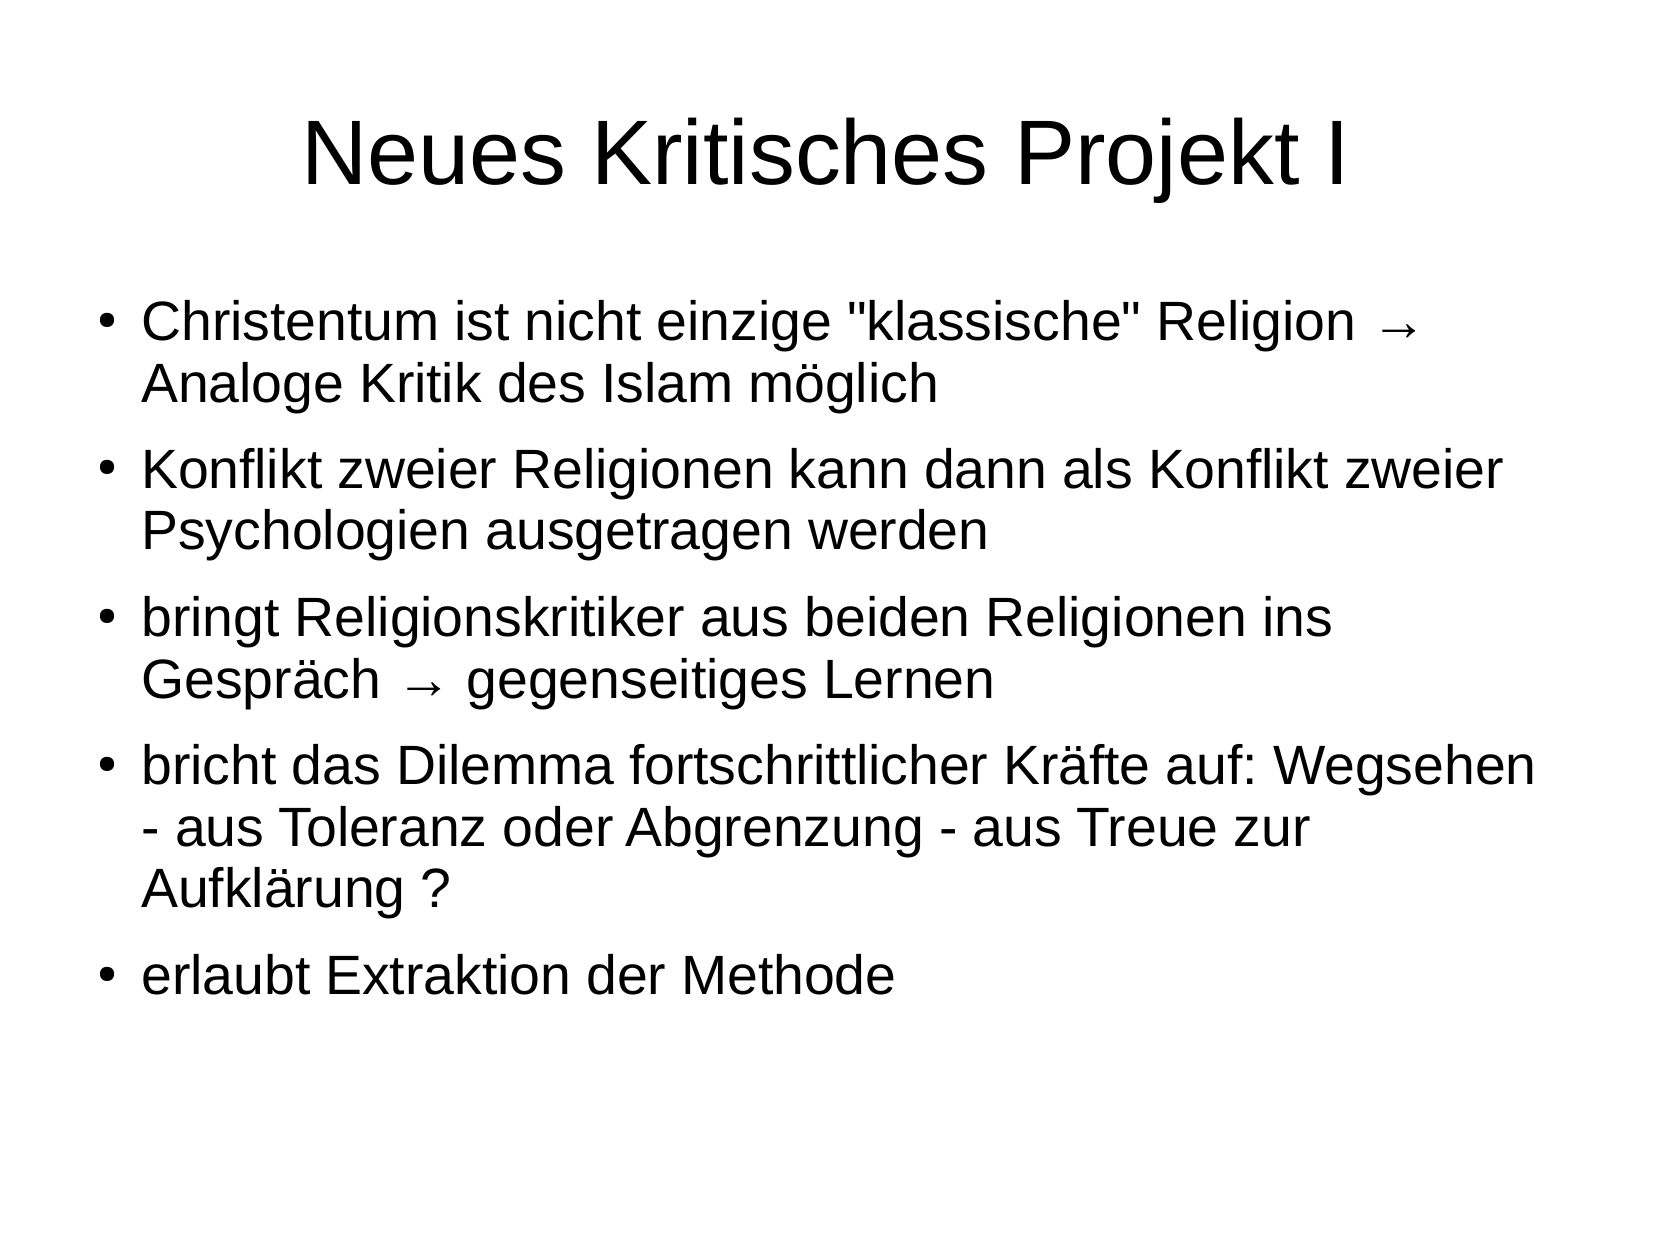

# Neues Kritisches Projekt I
Christentum ist nicht einzige "klassische" Religion → Analoge Kritik des Islam möglich
Konflikt zweier Religionen kann dann als Konflikt zweier Psychologien ausgetragen werden
bringt Religionskritiker aus beiden Religionen ins Gespräch → gegenseitiges Lernen
bricht das Dilemma fortschrittlicher Kräfte auf: Wegsehen - aus Toleranz oder Abgrenzung - aus Treue zur Aufklärung ?
erlaubt Extraktion der Methode